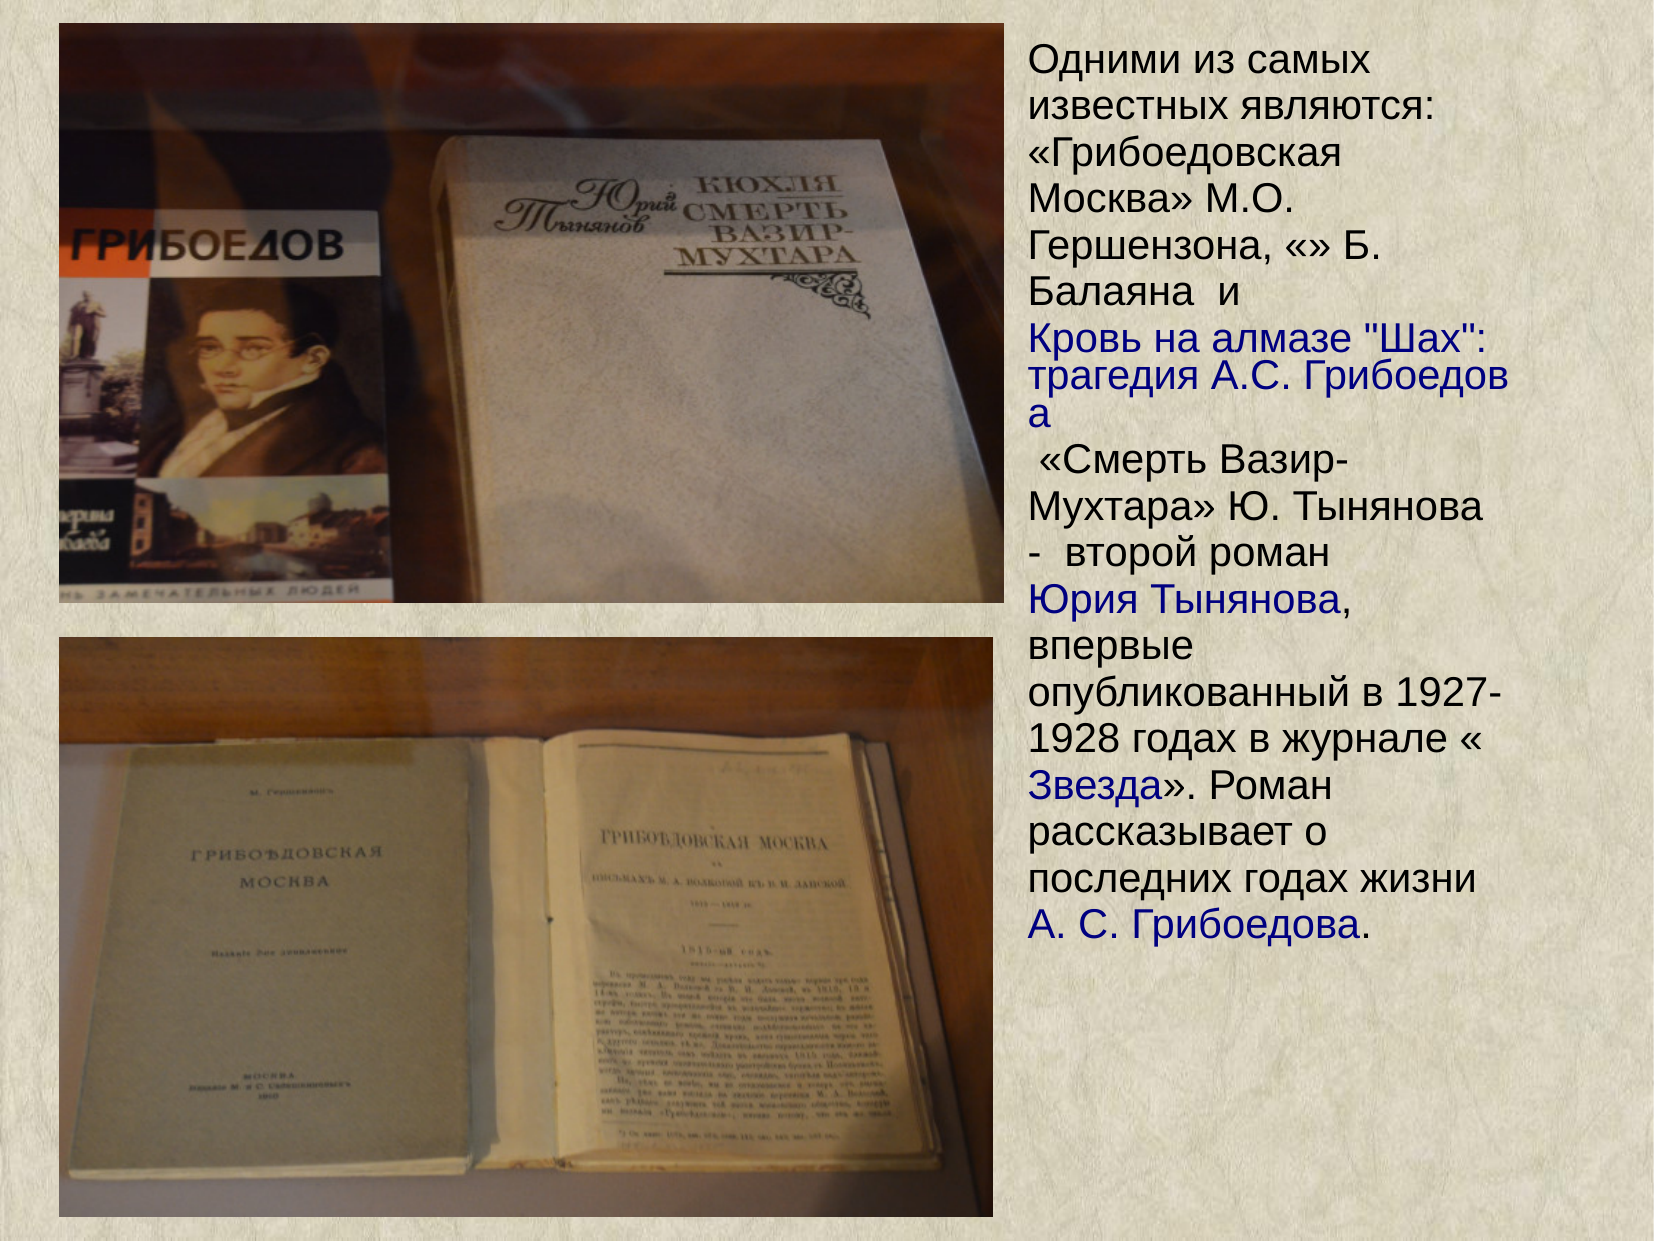

# Одними из самых известных являются: «Грибоедовская Москва» М.О. Гершензона, «» Б. Балаяна иКровь на алмазе "Шах": трагедия А.С. Грибоедова «Смерть Вазир-Мухтара» Ю. Тынянова -  второй роман Юрия Тынянова, впервые опубликованный в 1927-1928 годах в журнале «Звезда». Роман рассказывает о последних годах жизни А. С. Грибоедова.